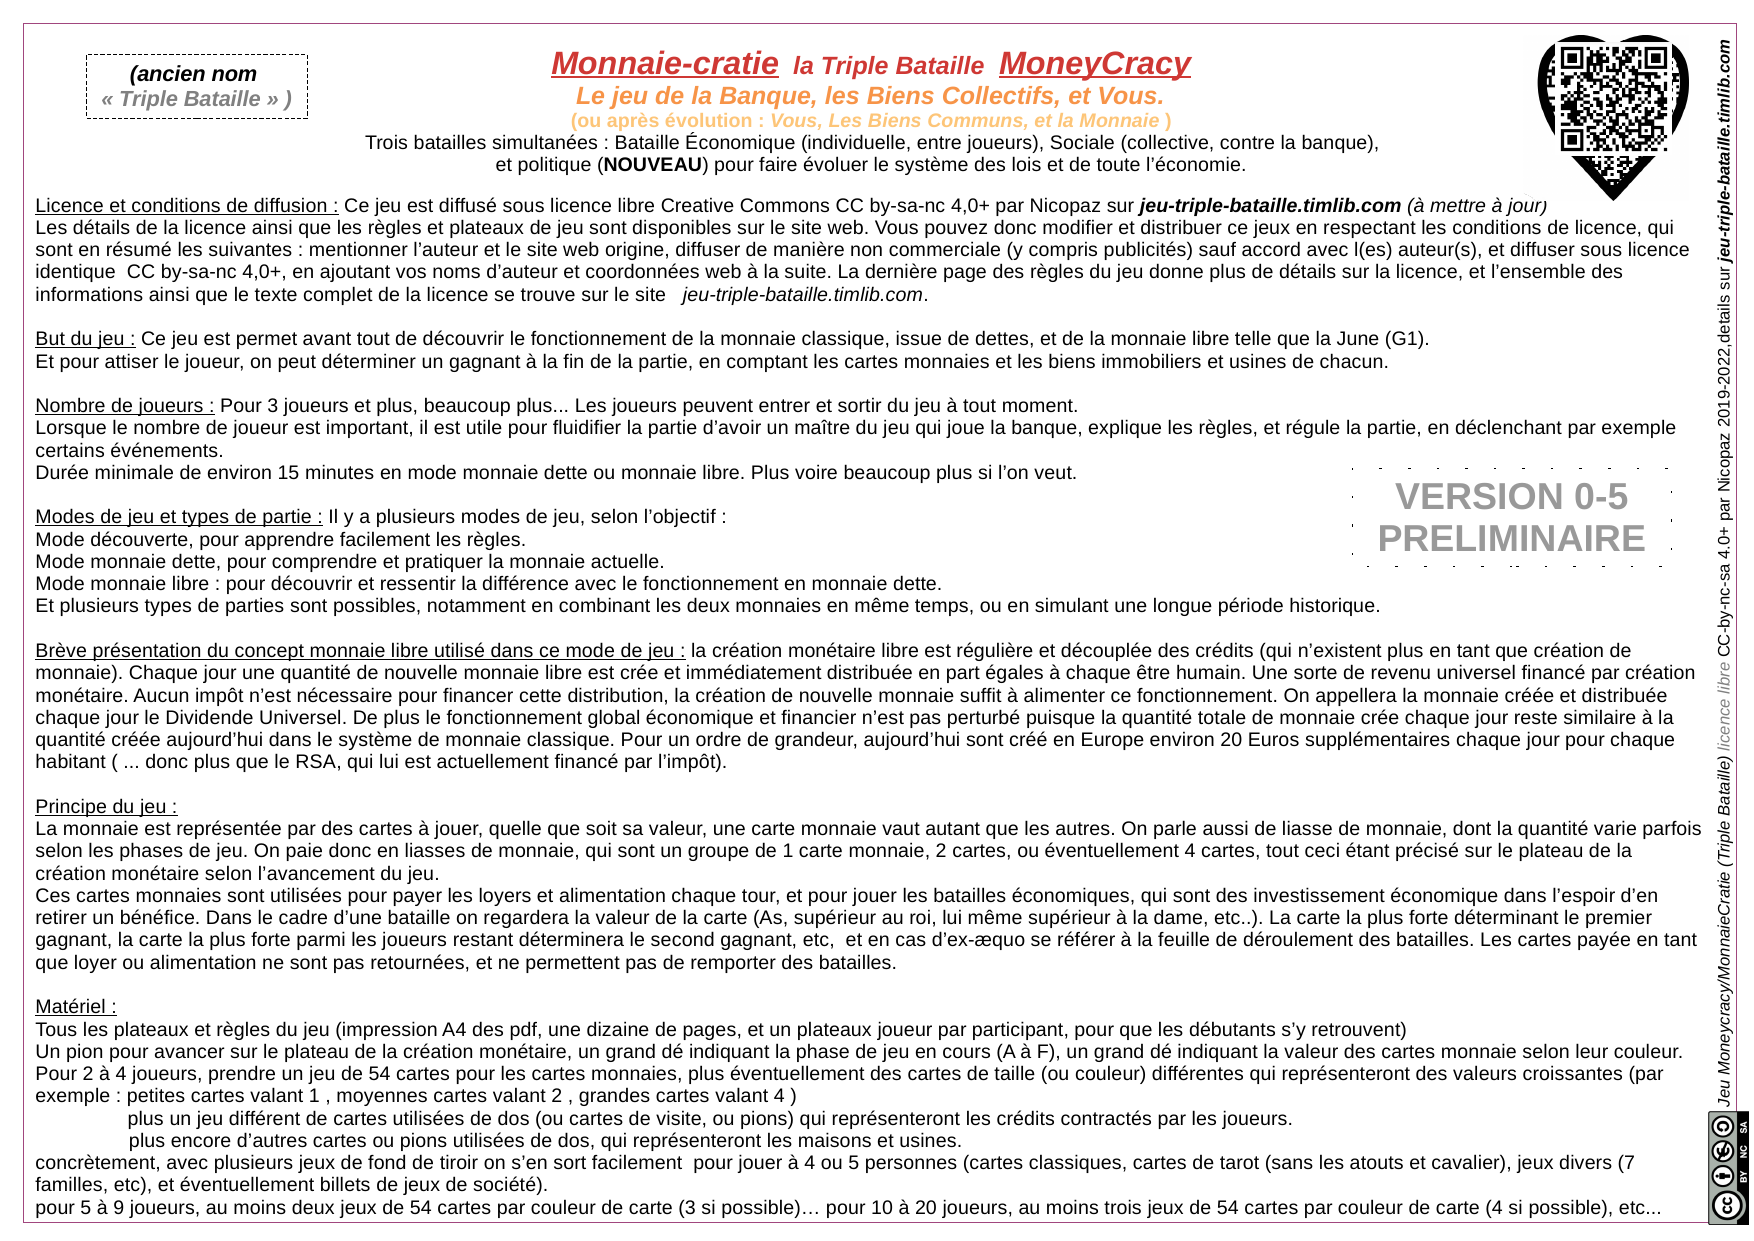

Monnaie-cratie la Triple Bataille MoneyCracy
Le jeu de la Banque, les Biens Collectifs, et Vous.
(ou après évolution : Vous, Les Biens Communs, et la Monnaie )
 Trois batailles simultanées : Bataille Économique (individuelle, entre joueurs), Sociale (collective, contre la banque),
et politique (NOUVEAU) pour faire évoluer le système des lois et de toute l’économie.
Licence et conditions de diffusion : Ce jeu est diffusé sous licence libre Creative Commons CC by-sa-nc 4,0+ par Nicopaz sur jeu-triple-bataille.timlib.com (à mettre à jour)
Les détails de la licence ainsi que les règles et plateaux de jeu sont disponibles sur le site web. Vous pouvez donc modifier et distribuer ce jeux en respectant les conditions de licence, qui sont en résumé les suivantes : mentionner l’auteur et le site web origine, diffuser de manière non commerciale (y compris publicités) sauf accord avec l(es) auteur(s), et diffuser sous licence identique CC by-sa-nc 4,0+, en ajoutant vos noms d’auteur et coordonnées web à la suite. La dernière page des règles du jeu donne plus de détails sur la licence, et l’ensemble des informations ainsi que le texte complet de la licence se trouve sur le site jeu-triple-bataille.timlib.com.
But du jeu : Ce jeu est permet avant tout de découvrir le fonctionnement de la monnaie classique, issue de dettes, et de la monnaie libre telle que la June (G1).
Et pour attiser le joueur, on peut déterminer un gagnant à la fin de la partie, en comptant les cartes monnaies et les biens immobiliers et usines de chacun.
Nombre de joueurs : Pour 3 joueurs et plus, beaucoup plus... Les joueurs peuvent entrer et sortir du jeu à tout moment.
Lorsque le nombre de joueur est important, il est utile pour fluidifier la partie d’avoir un maître du jeu qui joue la banque, explique les règles, et régule la partie, en déclenchant par exemple certains événements.
Durée minimale de environ 15 minutes en mode monnaie dette ou monnaie libre. Plus voire beaucoup plus si l’on veut.
Modes de jeu et types de partie : Il y a plusieurs modes de jeu, selon l’objectif :
Mode découverte, pour apprendre facilement les règles.
Mode monnaie dette, pour comprendre et pratiquer la monnaie actuelle.
Mode monnaie libre : pour découvrir et ressentir la différence avec le fonctionnement en monnaie dette.
Et plusieurs types de parties sont possibles, notamment en combinant les deux monnaies en même temps, ou en simulant une longue période historique.
Brève présentation du concept monnaie libre utilisé dans ce mode de jeu : la création monétaire libre est régulière et découplée des crédits (qui n’existent plus en tant que création de monnaie). Chaque jour une quantité de nouvelle monnaie libre est crée et immédiatement distribuée en part égales à chaque être humain. Une sorte de revenu universel financé par création monétaire. Aucun impôt n’est nécessaire pour financer cette distribution, la création de nouvelle monnaie suffit à alimenter ce fonctionnement. On appellera la monnaie créée et distribuée chaque jour le Dividende Universel. De plus le fonctionnement global économique et financier n’est pas perturbé puisque la quantité totale de monnaie crée chaque jour reste similaire à la quantité créée aujourd’hui dans le système de monnaie classique. Pour un ordre de grandeur, aujourd’hui sont créé en Europe environ 20 Euros supplémentaires chaque jour pour chaque habitant ( ... donc plus que le RSA, qui lui est actuellement financé par l’impôt).
Principe du jeu :
La monnaie est représentée par des cartes à jouer, quelle que soit sa valeur, une carte monnaie vaut autant que les autres. On parle aussi de liasse de monnaie, dont la quantité varie parfois selon les phases de jeu. On paie donc en liasses de monnaie, qui sont un groupe de 1 carte monnaie, 2 cartes, ou éventuellement 4 cartes, tout ceci étant précisé sur le plateau de la création monétaire selon l’avancement du jeu.
Ces cartes monnaies sont utilisées pour payer les loyers et alimentation chaque tour, et pour jouer les batailles économiques, qui sont des investissement économique dans l’espoir d’en retirer un bénéfice. Dans le cadre d’une bataille on regardera la valeur de la carte (As, supérieur au roi, lui même supérieur à la dame, etc..). La carte la plus forte déterminant le premier gagnant, la carte la plus forte parmi les joueurs restant déterminera le second gagnant, etc, et en cas d’ex-æquo se référer à la feuille de déroulement des batailles. Les cartes payée en tant que loyer ou alimentation ne sont pas retournées, et ne permettent pas de remporter des batailles.
Matériel :
Tous les plateaux et règles du jeu (impression A4 des pdf, une dizaine de pages, et un plateaux joueur par participant, pour que les débutants s’y retrouvent)
Un pion pour avancer sur le plateau de la création monétaire, un grand dé indiquant la phase de jeu en cours (A à F), un grand dé indiquant la valeur des cartes monnaie selon leur couleur.
Pour 2 à 4 joueurs, prendre un jeu de 54 cartes pour les cartes monnaies, plus éventuellement des cartes de taille (ou couleur) différentes qui représenteront des valeurs croissantes (par exemple : petites cartes valant 1 , moyennes cartes valant 2 , grandes cartes valant 4 )
			 plus un jeu différent de cartes utilisées de dos (ou cartes de visite, ou pions) qui représenteront les crédits contractés par les joueurs.
 plus encore d’autres cartes ou pions utilisées de dos, qui représenteront les maisons et usines.
concrètement, avec plusieurs jeux de fond de tiroir on s’en sort facilement pour jouer à 4 ou 5 personnes (cartes classiques, cartes de tarot (sans les atouts et cavalier), jeux divers (7 familles, etc), et éventuellement billets de jeux de société).
pour 5 à 9 joueurs, au moins deux jeux de 54 cartes par couleur de carte (3 si possible)… pour 10 à 20 joueurs, au moins trois jeux de 54 cartes par couleur de carte (4 si possible), etc...
#
(ancien nom
« Triple Bataille » )
Nicopaz
Dons moneycracy
VERSION 0-5 PRELIMINAIRE